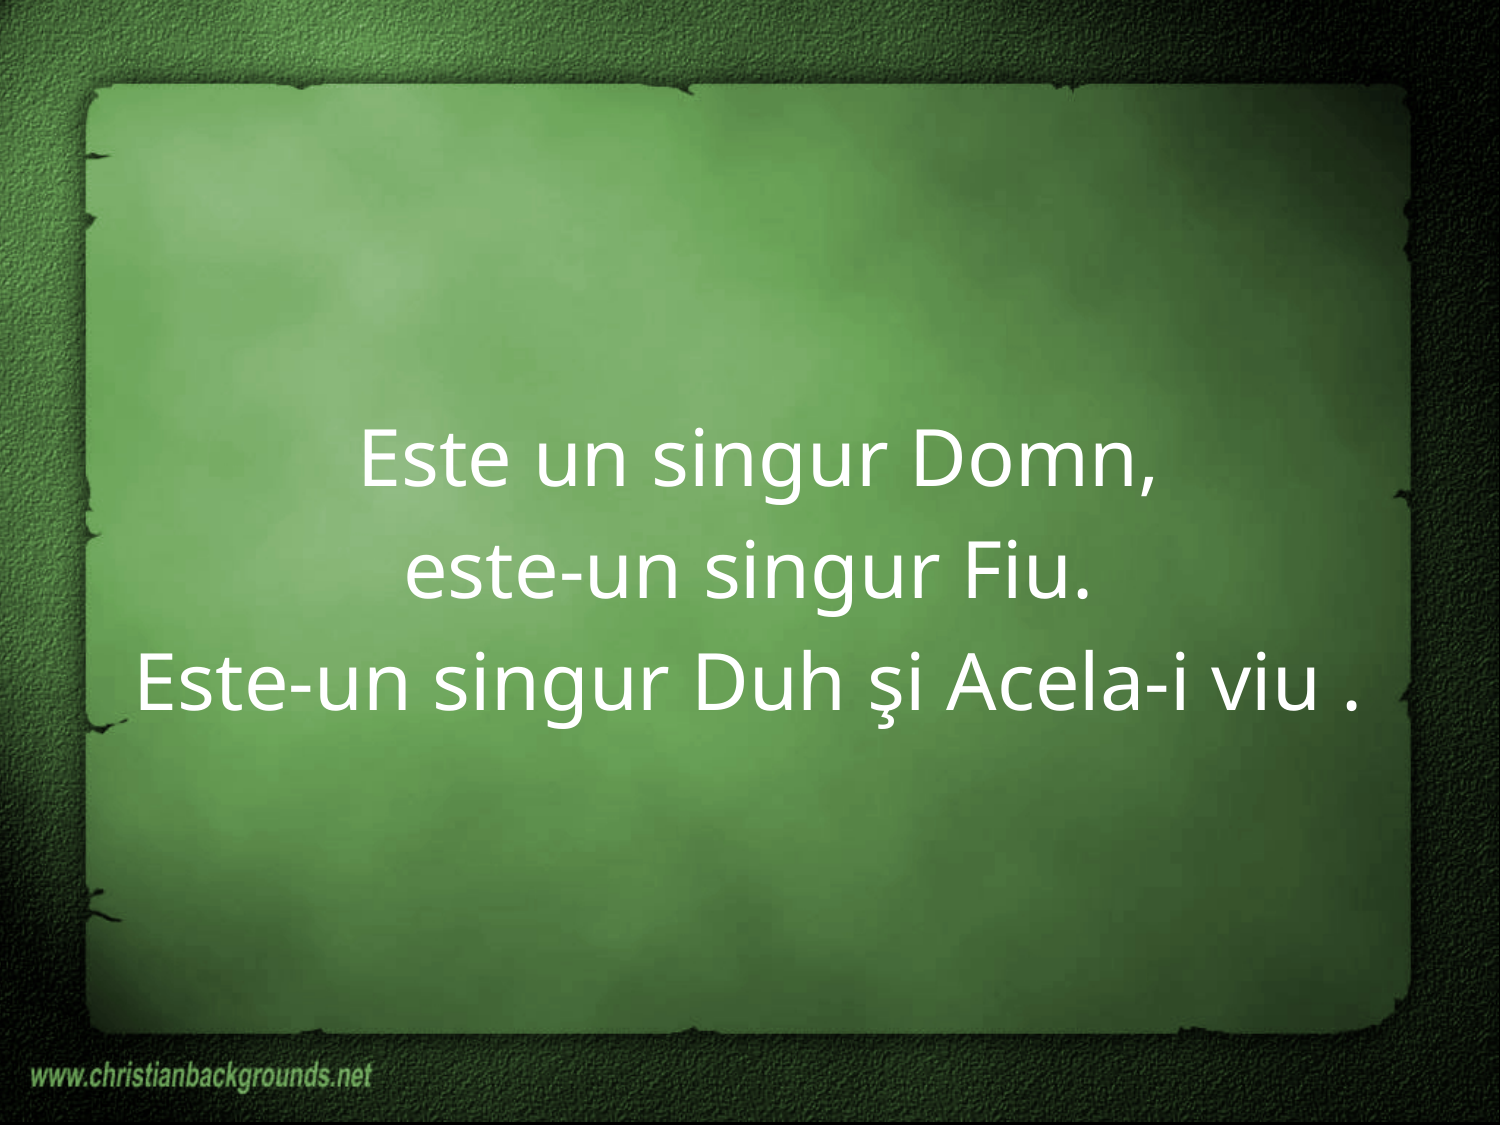

Este un singur Domn,
este-un singur Fiu.
Este-un singur Duh şi Acela-i viu .